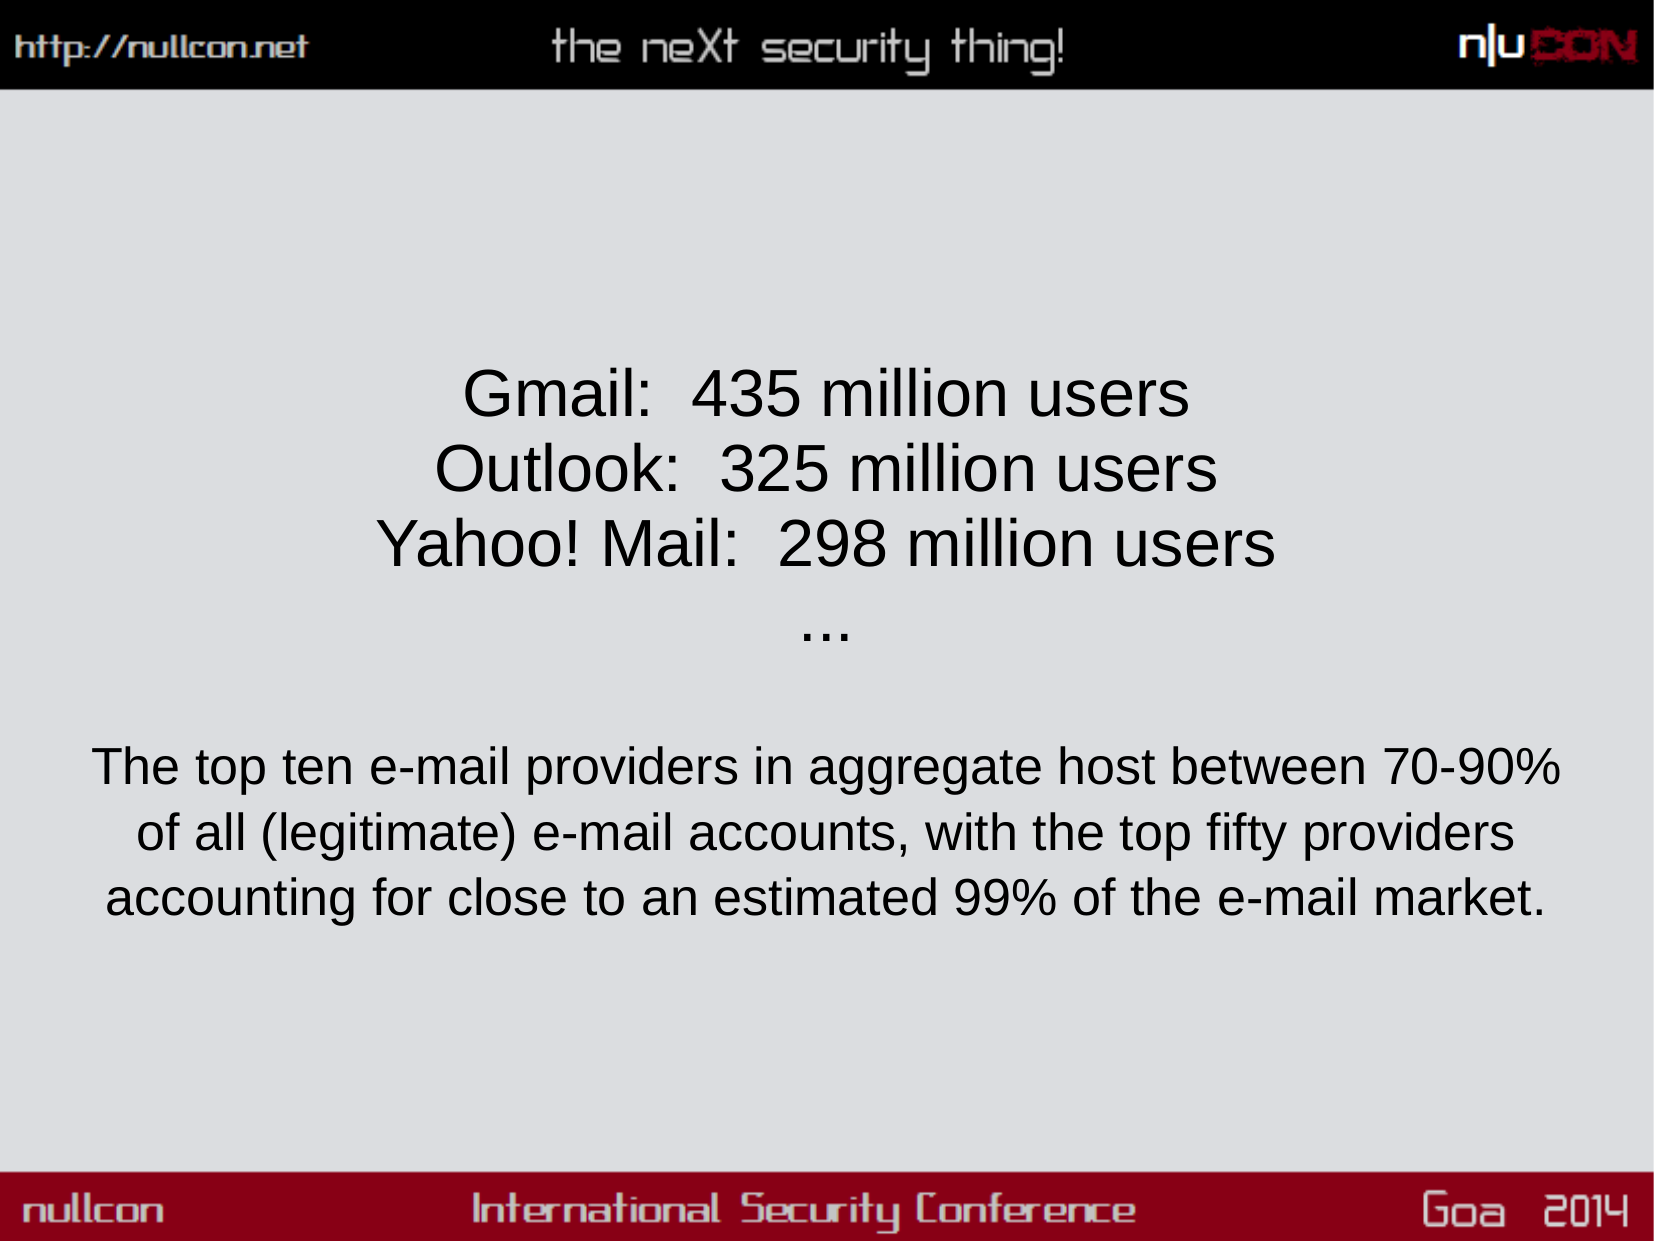

# Gmail: 435 million users
Outlook: 325 million users
Yahoo! Mail: 298 million users
...
The top ten e-mail providers in aggregate host between 70-90% of all (legitimate) e-mail accounts, with the top fifty providers accounting for close to an estimated 99% of the e-mail market.